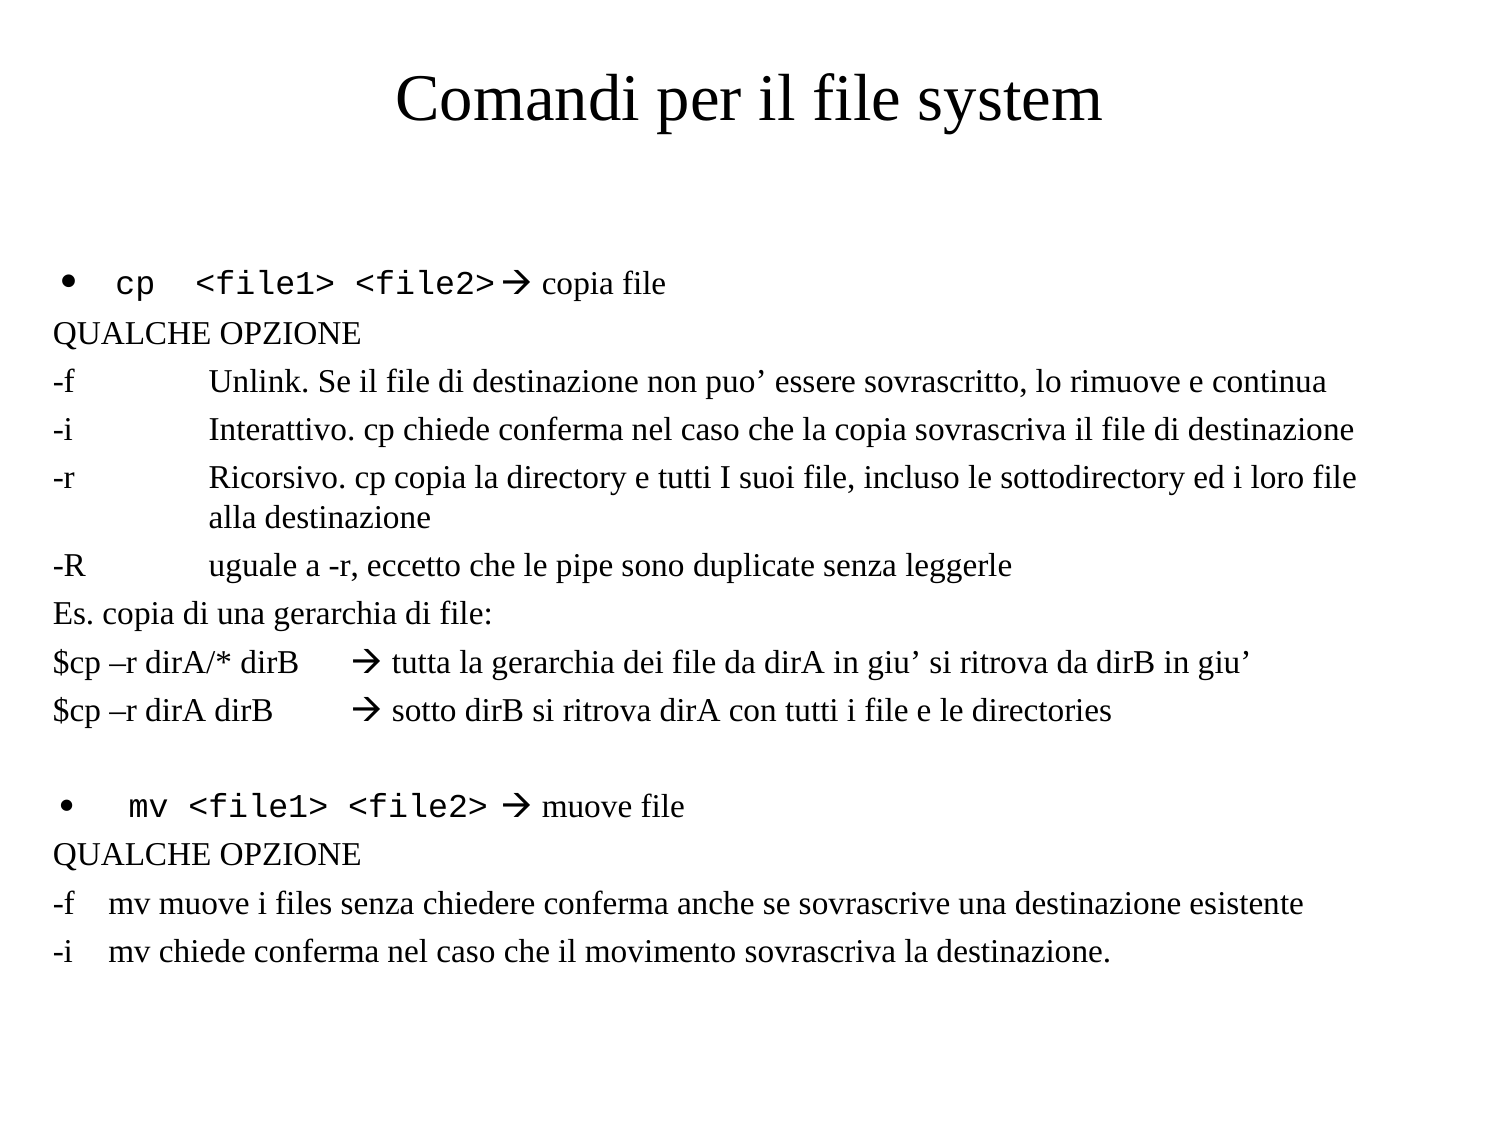

# Comandi per il file system
 cp <file1> <file2>	 copia file
QUALCHE OPZIONE
-f 		 Unlink. Se il file di destinazione non puo’ essere sovrascritto, lo rimuove e continua
-i 		 Interattivo. cp chiede conferma nel caso che la copia sovrascriva il file di destinazione
-r 		 Ricorsivo. cp copia la directory e tutti I suoi file, incluso le sottodirectory ed i loro file 	 	 alla destinazione
-R 		 uguale a -r, eccetto che le pipe sono duplicate senza leggerle
Es. copia di una gerarchia di file:
$cp –r dirA/* dirB 	 tutta la gerarchia dei file da dirA in giu’ si ritrova da dirB in giu’
$cp –r dirA dirB 	 sotto dirB si ritrova dirA con tutti i file e le directories
  mv <file1> <file2> 	 muove file
QUALCHE OPZIONE
-f 	mv muove i files senza chiedere conferma anche se sovrascrive una destinazione esistente
-i 	mv chiede conferma nel caso che il movimento sovrascriva la destinazione.